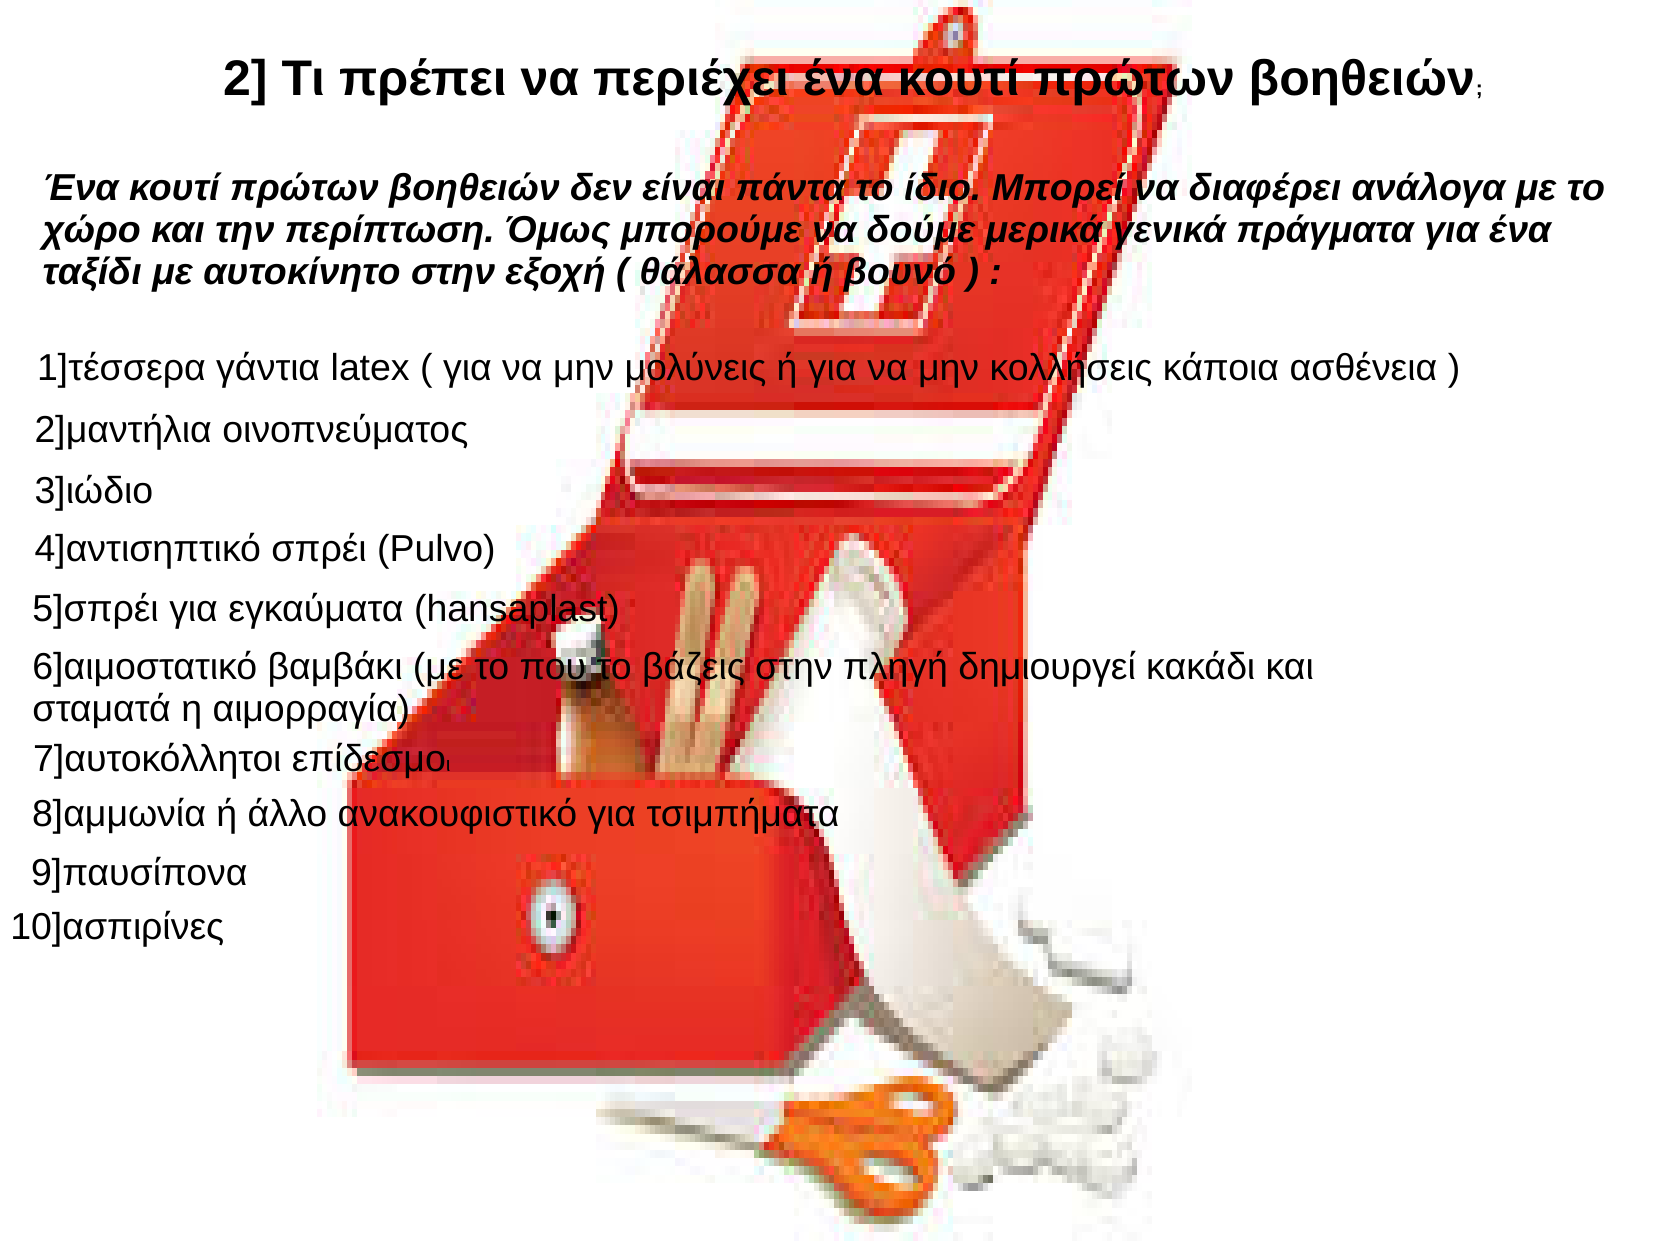

2] Τι πρέπει να περιέχει ένα κουτί πρώτων βοηθειών;
Ένα κουτί πρώτων βοηθειών δεν είναι πάντα το ίδιο. Μπορεί να διαφέρει ανάλογα με το χώρο και την περίπτωση. Όμως μπορούμε να δούμε μερικά γενικά πράγματα για ένα ταξίδι με αυτοκίνητο στην εξοχή ( θάλασσα ή βουνό ) :
 1]τέσσερα γάντια latex ( για να μην μολύνεις ή για να μην κολλήσεις κάποια ασθένεια )
2]μαντήλια οινοπνεύματος
3]ιώδιο
4]αντισηπτικό σπρέι (Pulvo)
5]σπρέι για εγκαύματα (hansaplast)
6]αιμοστατικό βαμβάκι (με το που το βάζεις στην πληγή δημιουργεί κακάδι και σταματά η αιμορραγία)
7]αυτοκόλλητοι επίδεσμοι
8]αμμωνία ή άλλο ανακουφιστικό για τσιμπήματα
9]παυσίπονα
10]ασπιρίνες